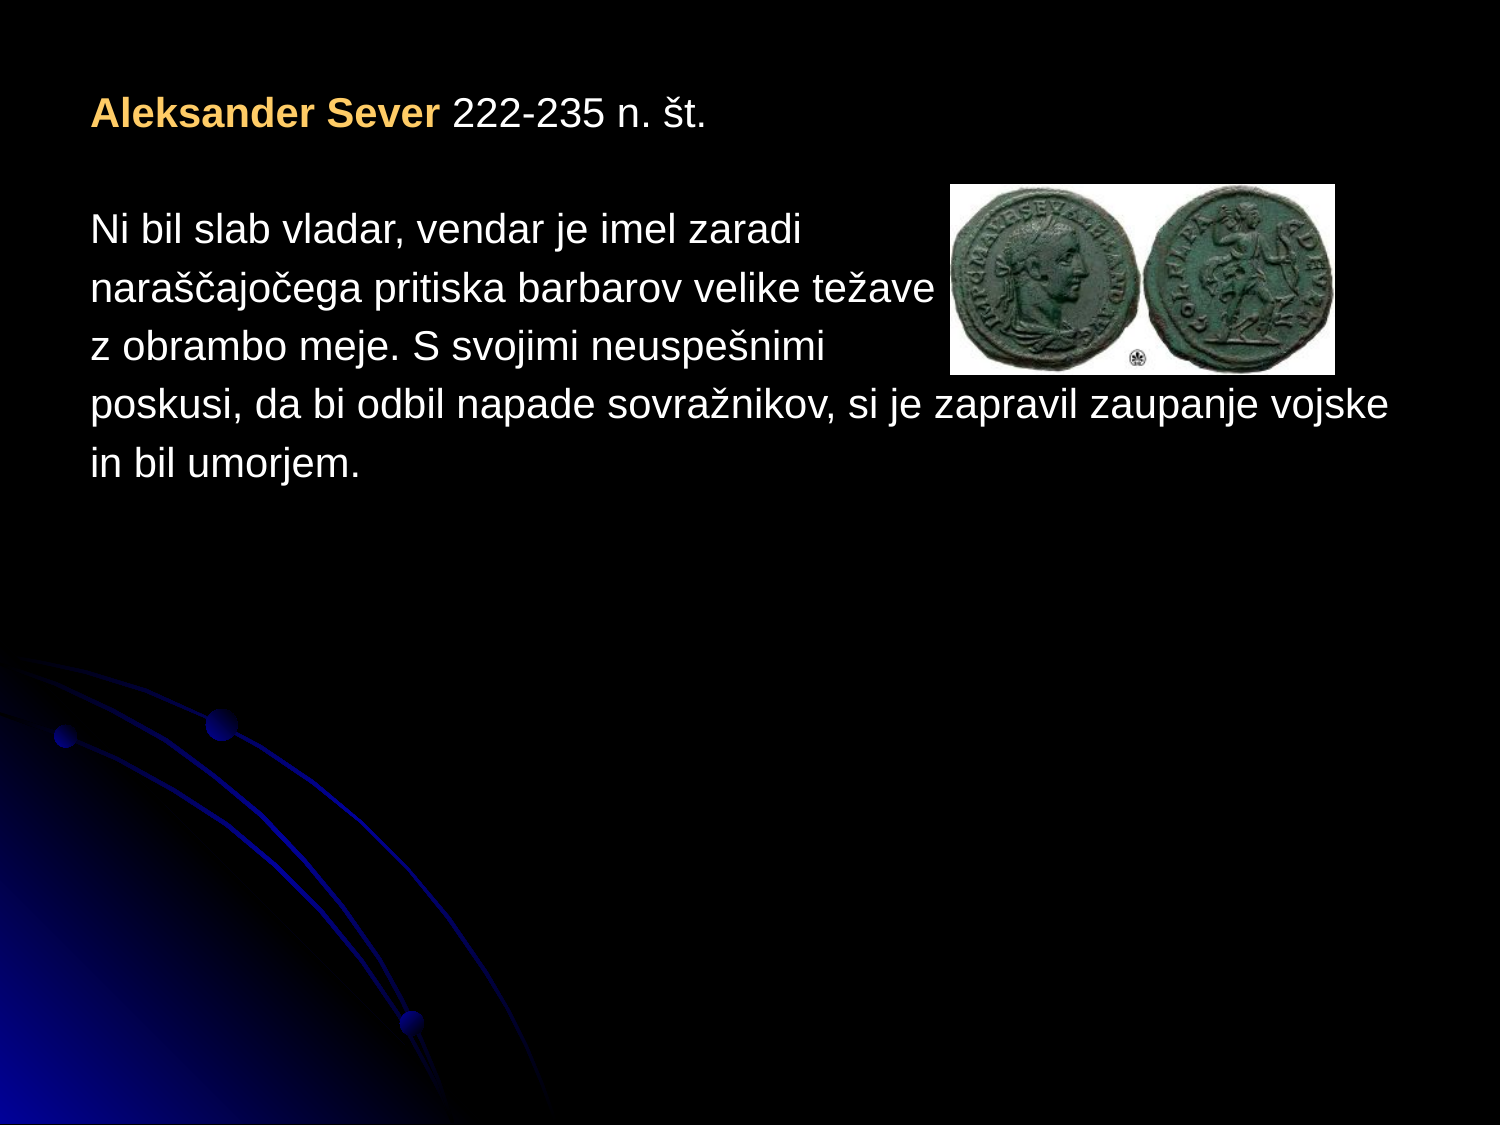

# Aleksander Sever 222-235 n. št.
Ni bil slab vladar, vendar je imel zaradi
naraščajočega pritiska barbarov velike težave
z obrambo meje. S svojimi neuspešnimi
poskusi, da bi odbil napade sovražnikov, si je zapravil zaupanje vojske
in bil umorjem.